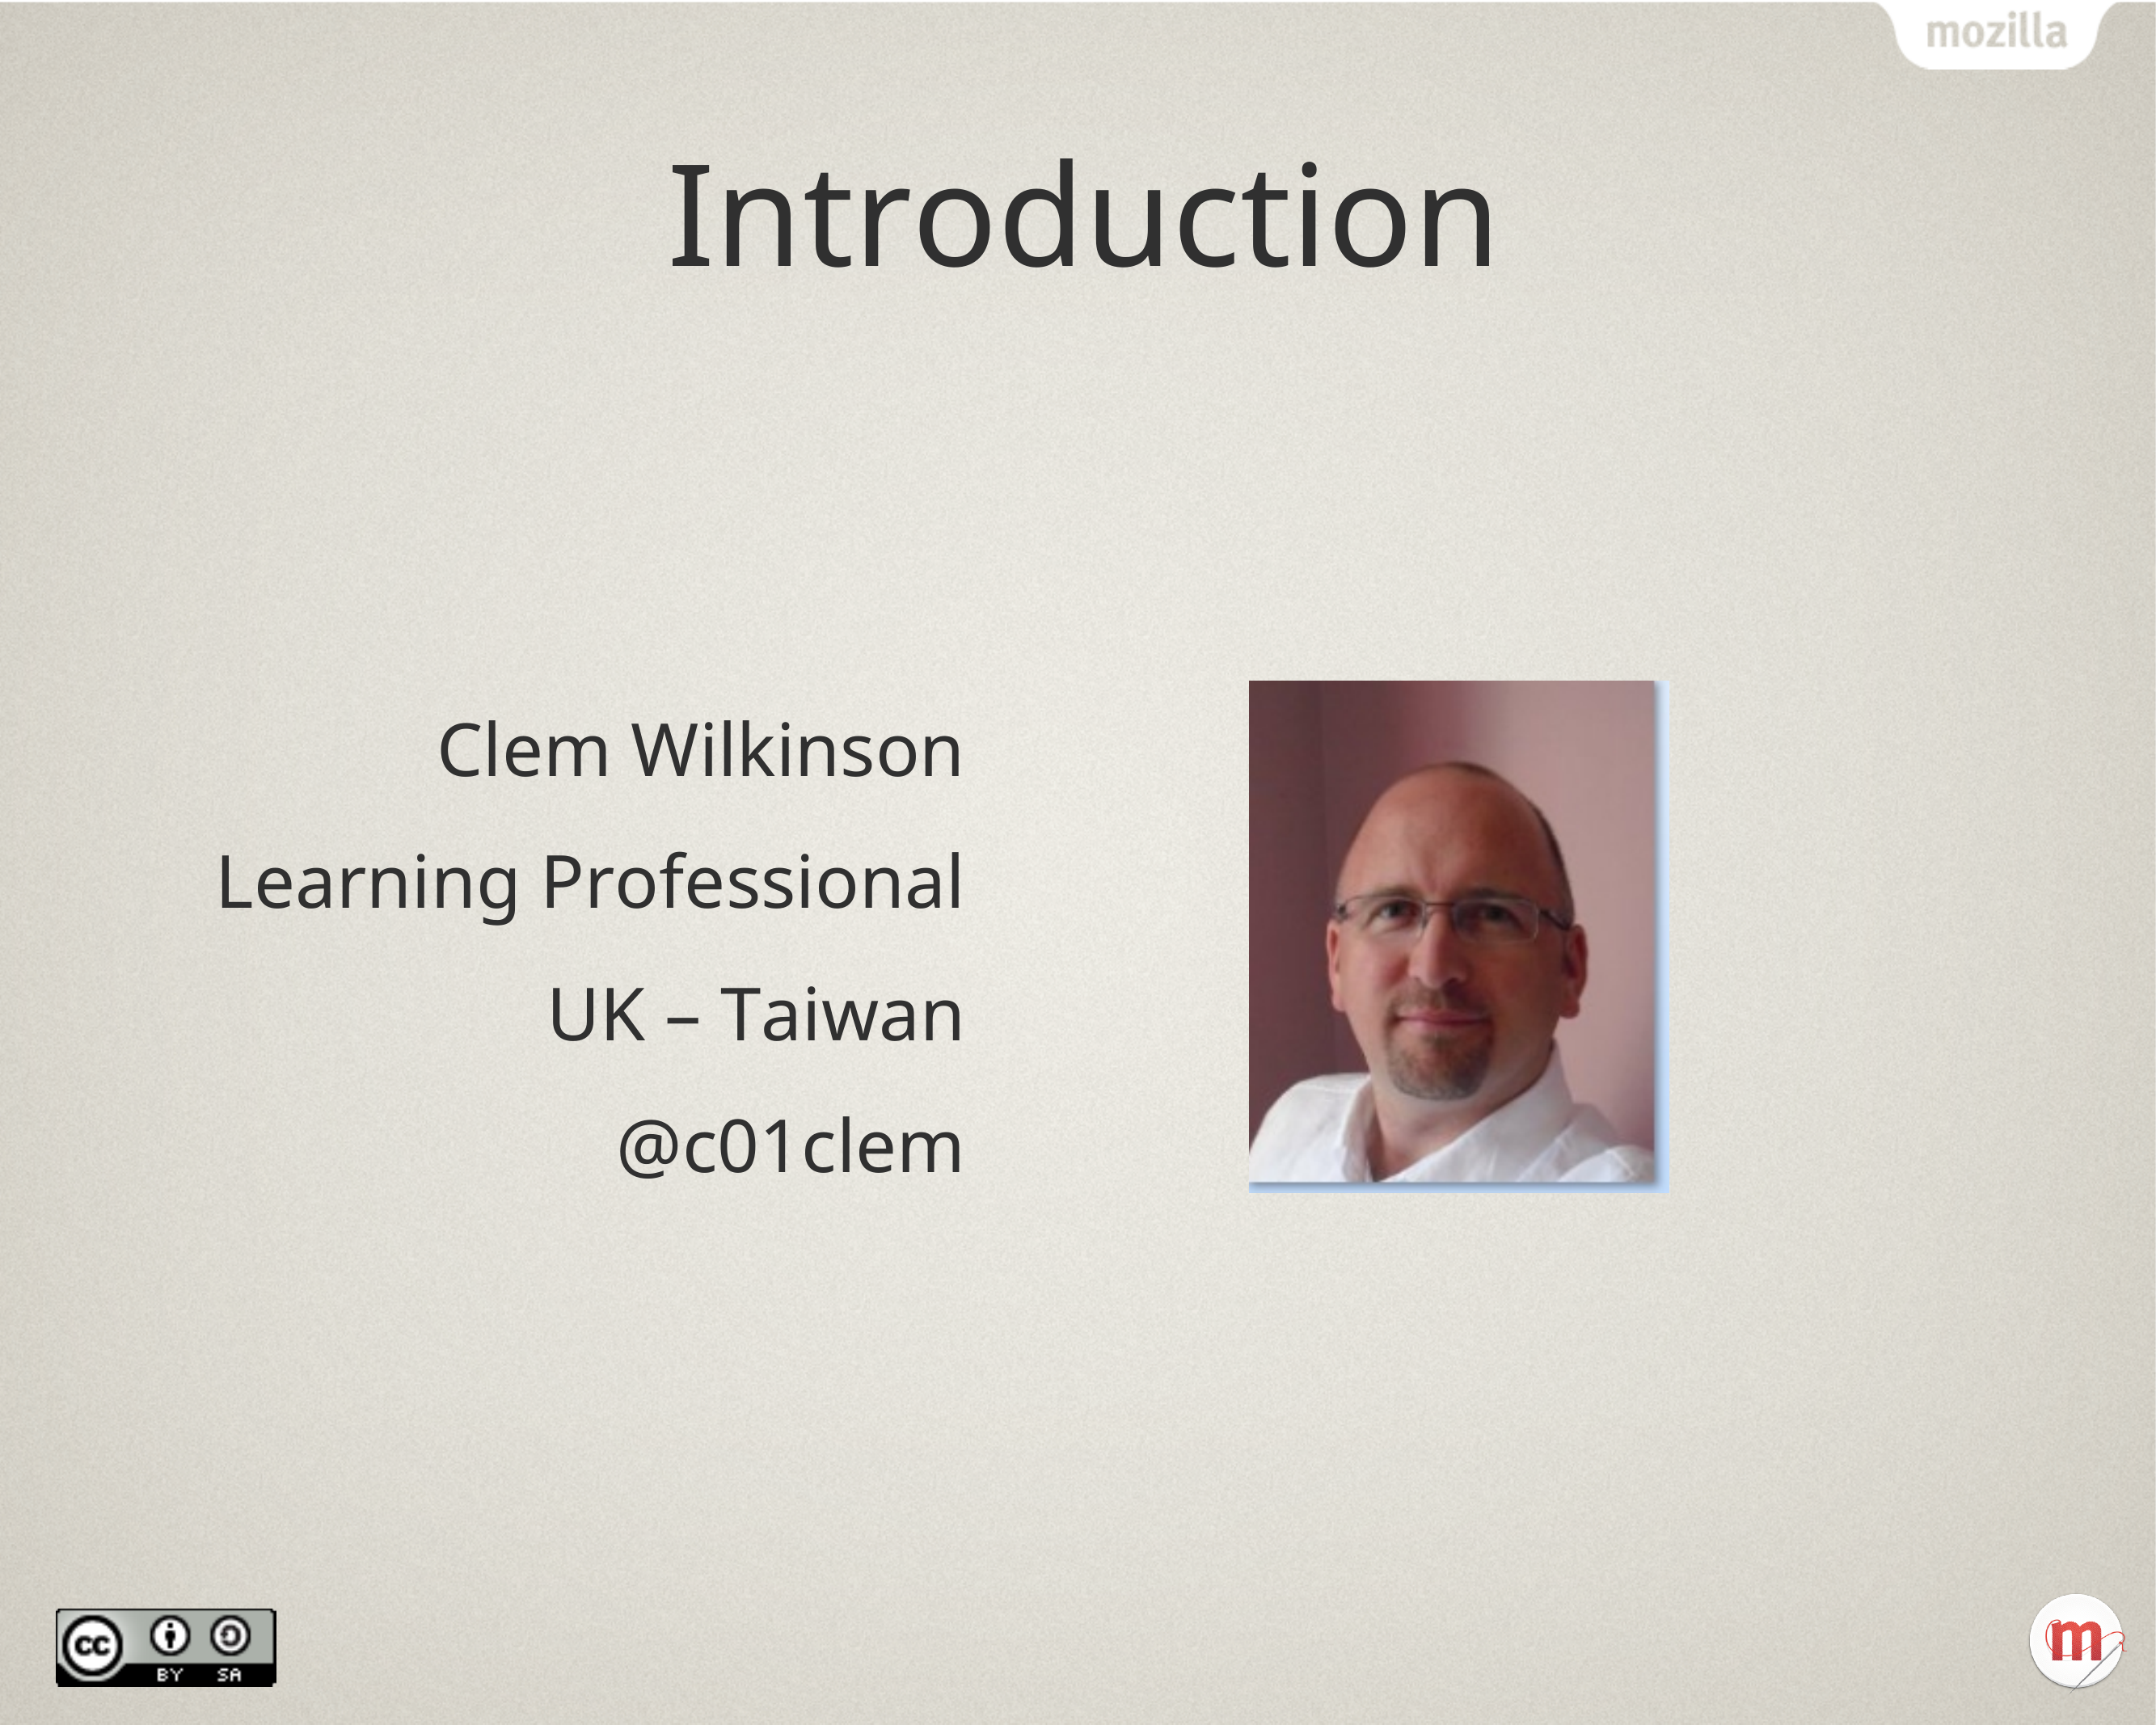

# Introduction
Clem Wilkinson
Learning Professional
UK – Taiwan
@c01clem